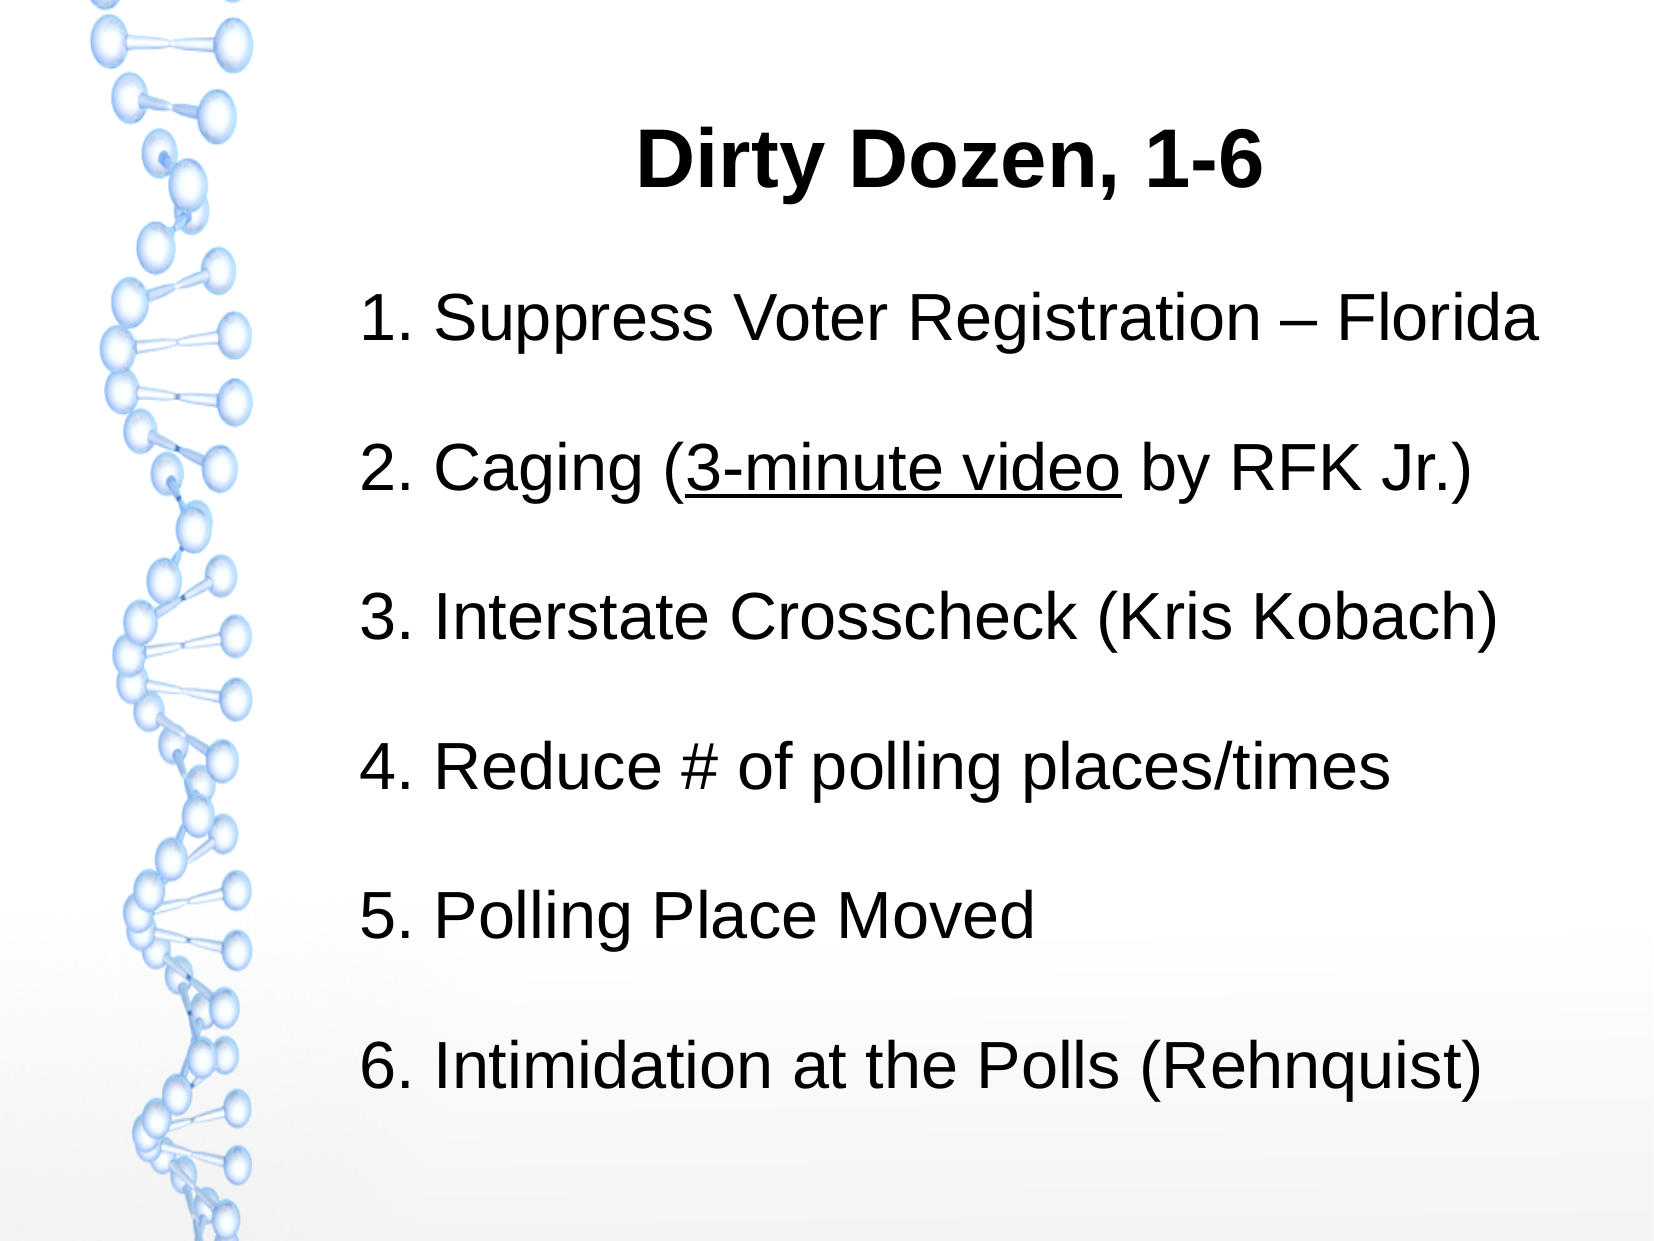

Dirty Dozen, 1-6
1. Suppress Voter Registration – Florida
2. Caging (3-minute video by RFK Jr.)
3. Interstate Crosscheck (Kris Kobach)
4. Reduce # of polling places/times
5. Polling Place Moved
6. Intimidation at the Polls (Rehnquist)